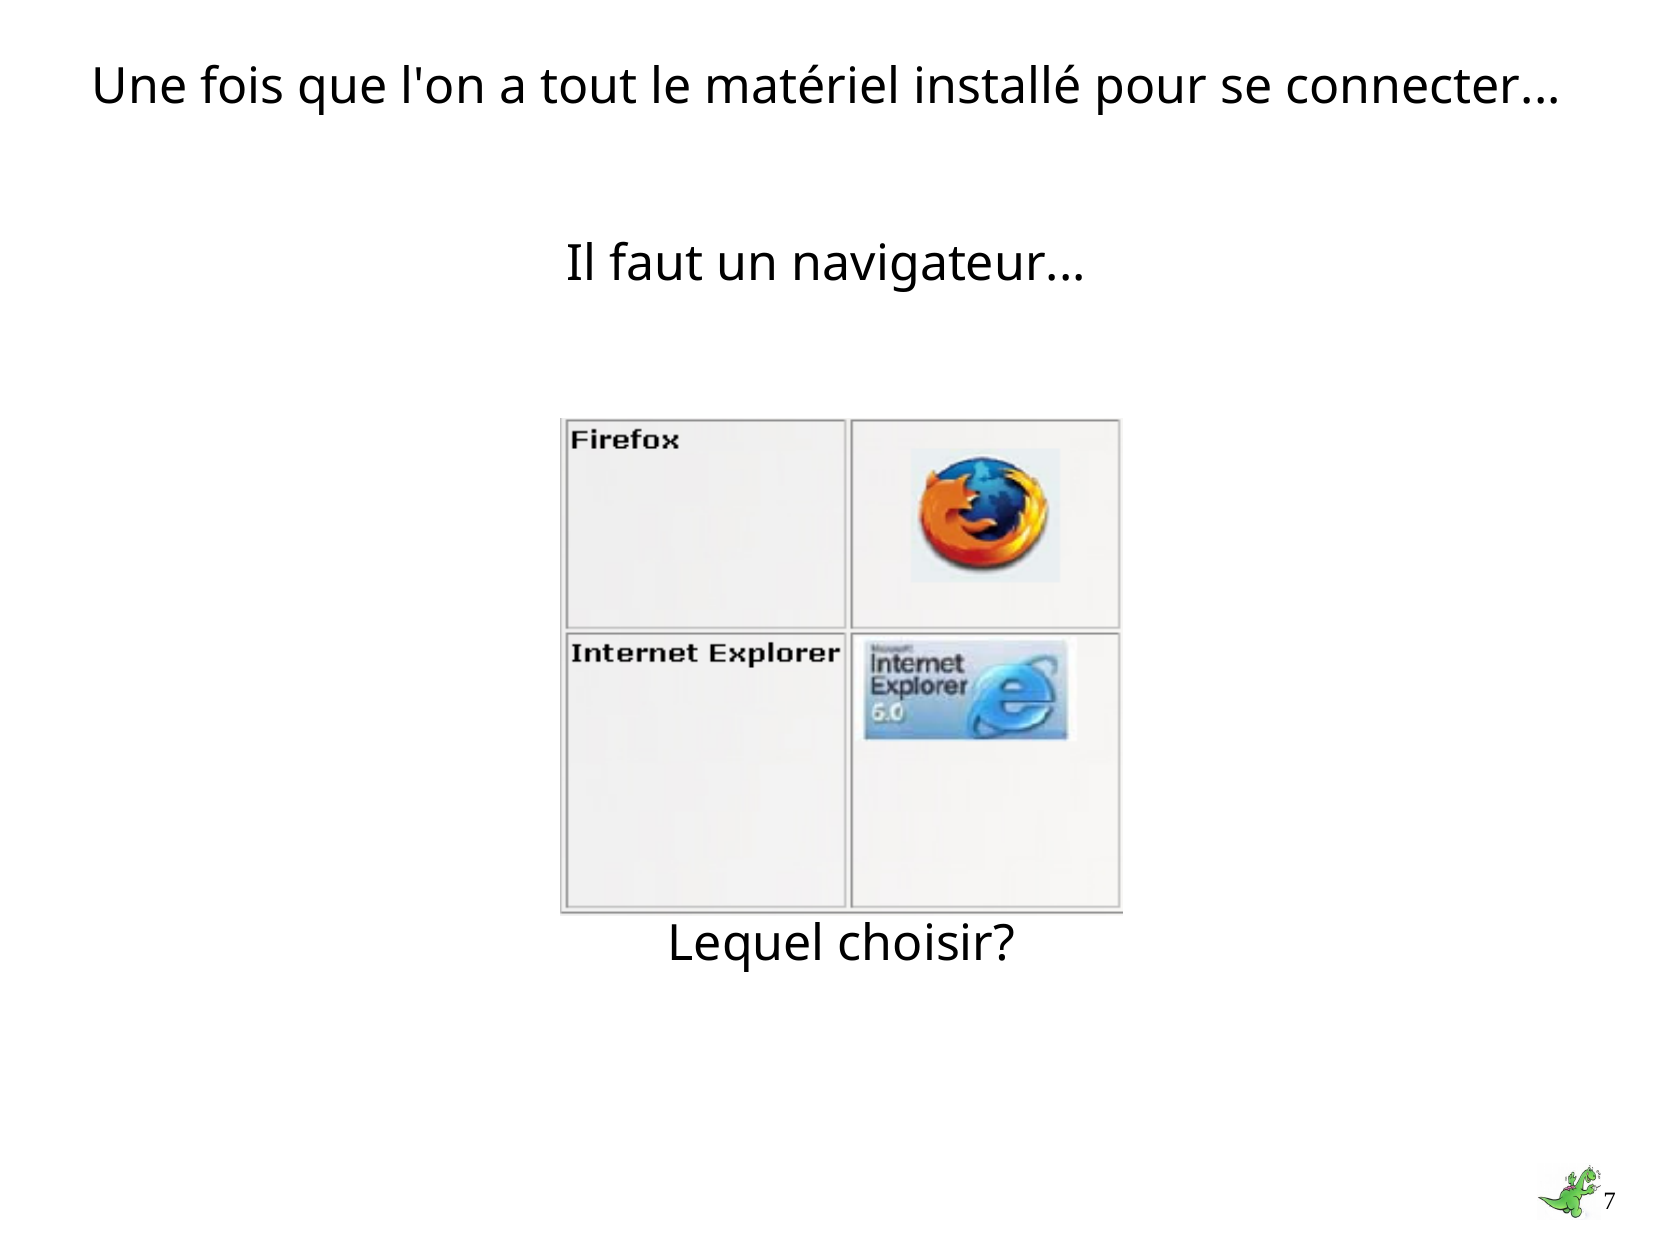

Une fois que l'on a tout le matériel installé pour se connecter...
Il faut un navigateur...
Lequel choisir?
7